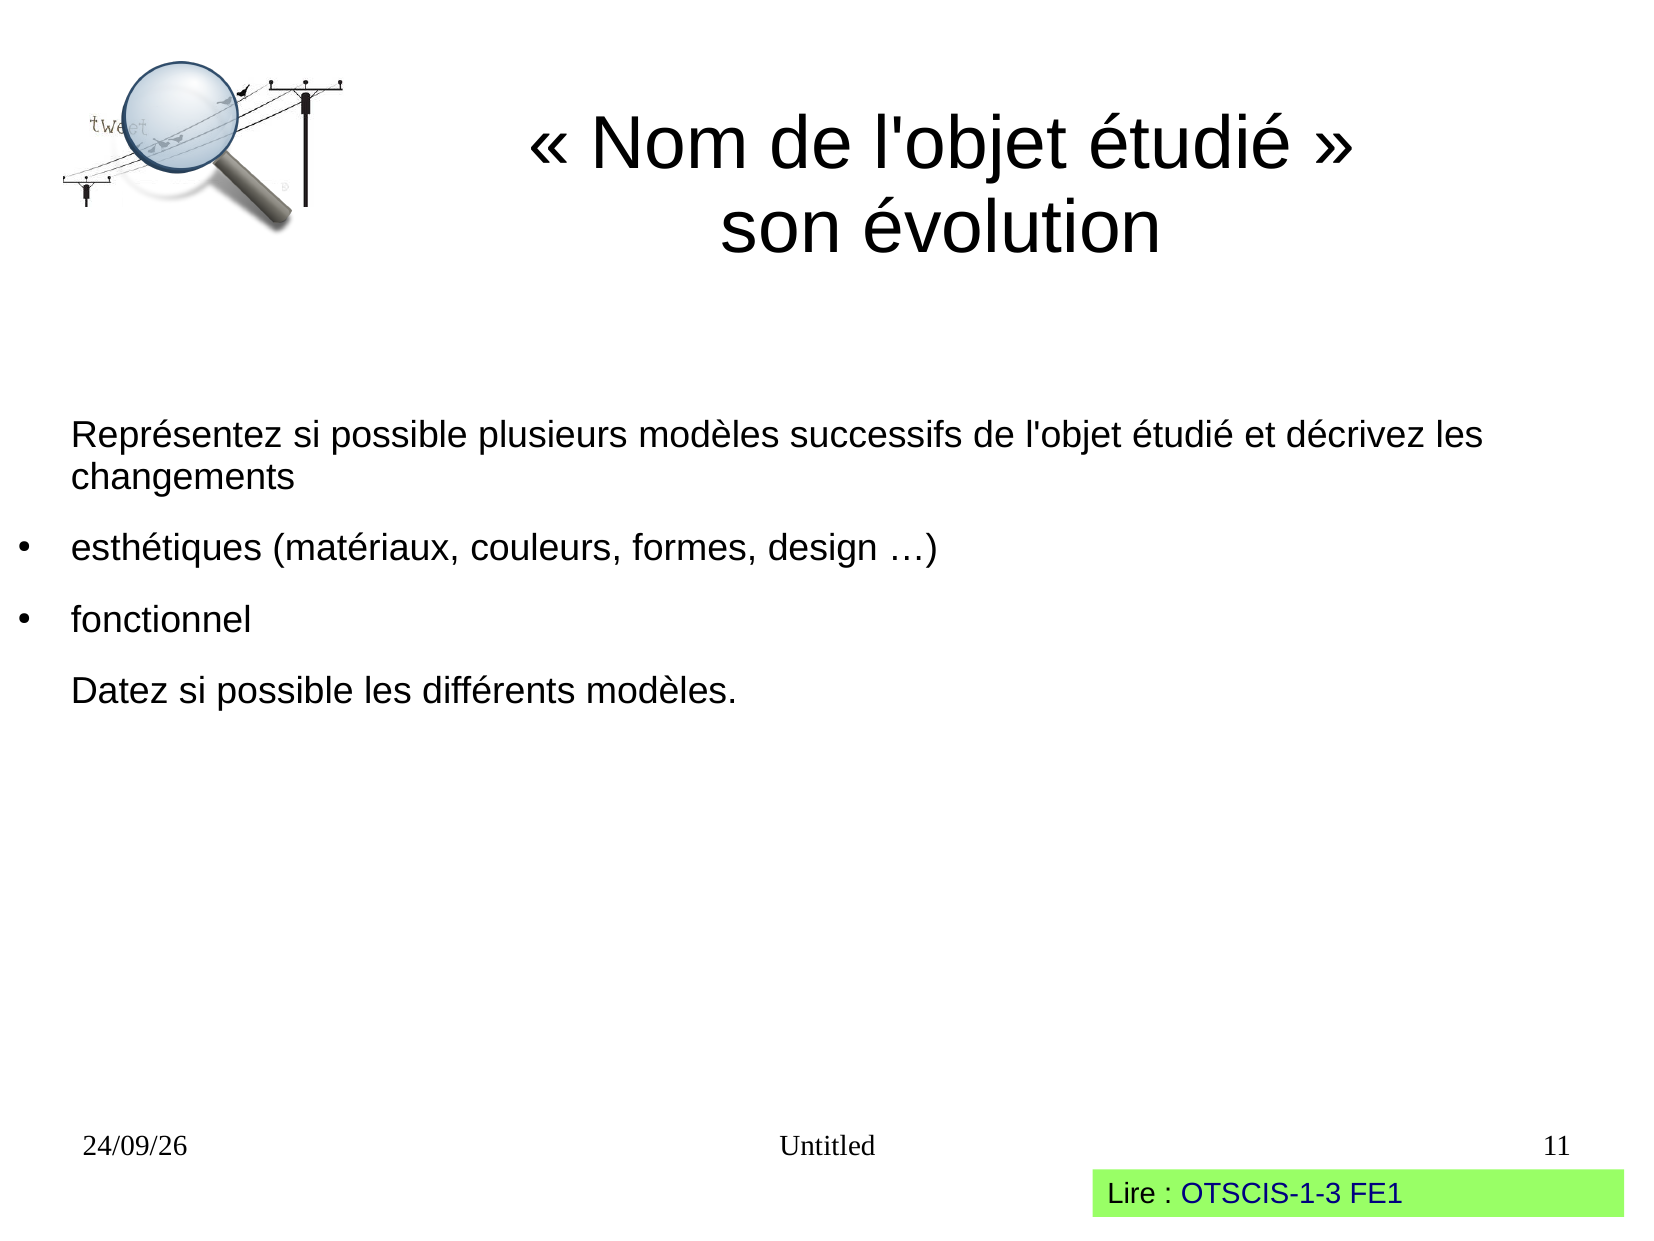

# « Nom de l'objet étudié » son évolution
Représentez si possible plusieurs modèles successifs de l'objet étudié et décrivez les changements
esthétiques (matériaux, couleurs, formes, design …)
fonctionnel
Datez si possible les différents modèles.
11
Lire : OTSCIS-1-3 FE1